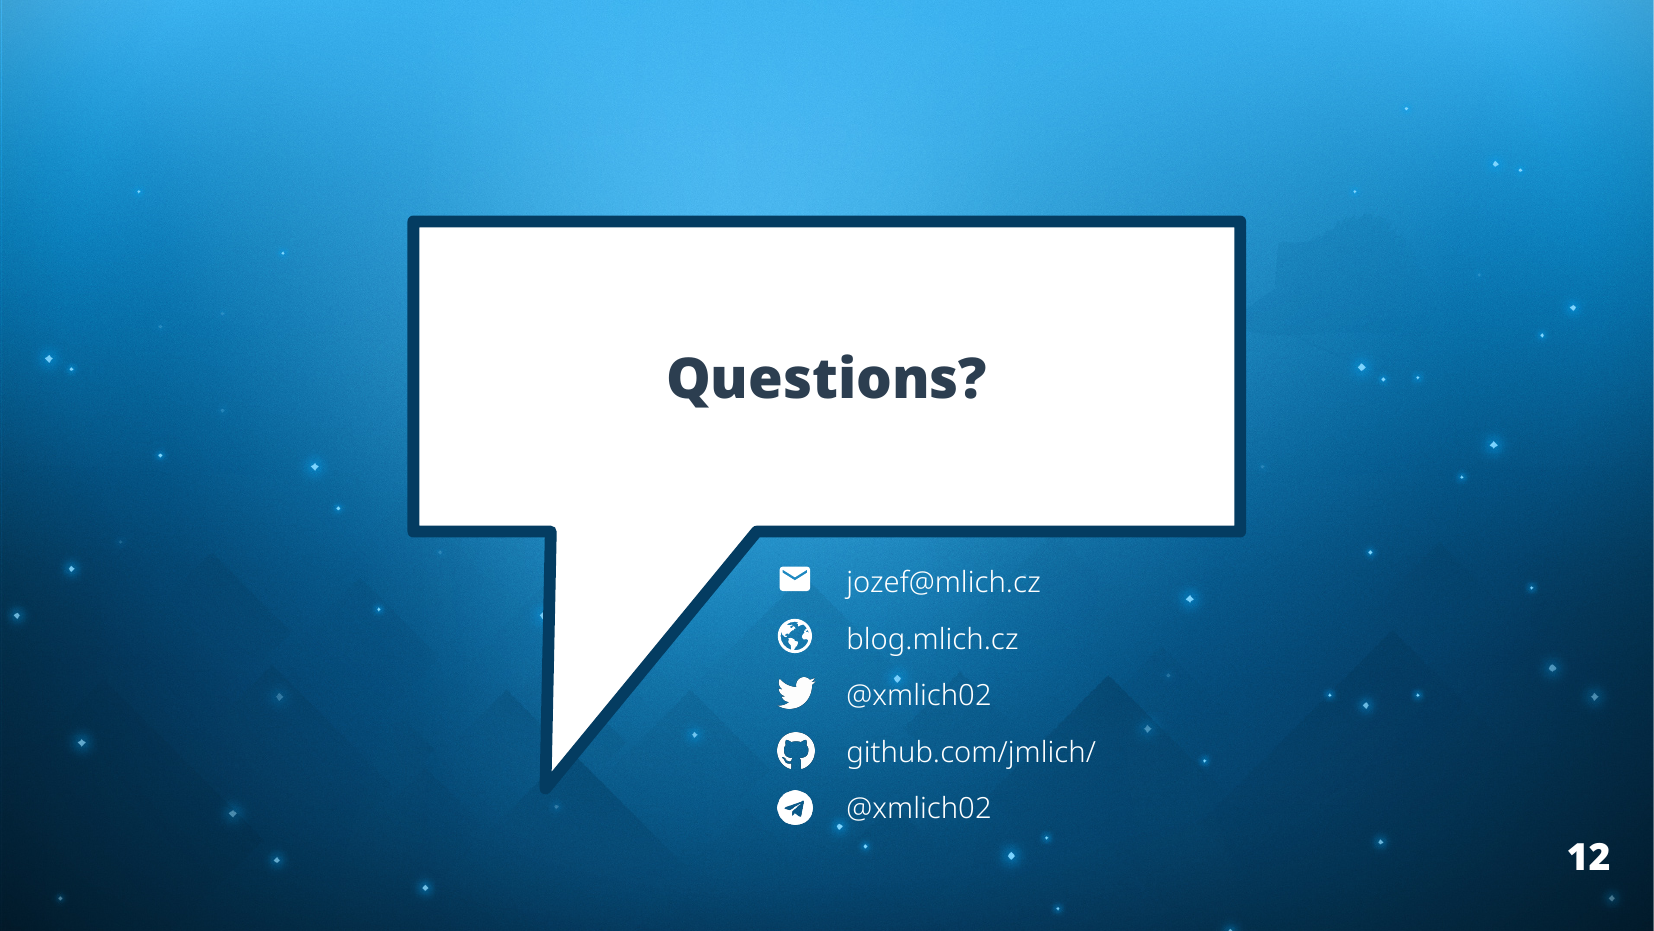

# Questions?
jozef@mlich.cz
Blog.mlich.cz
@xmlich02
github.com/jmlich/
@xmlich02
12